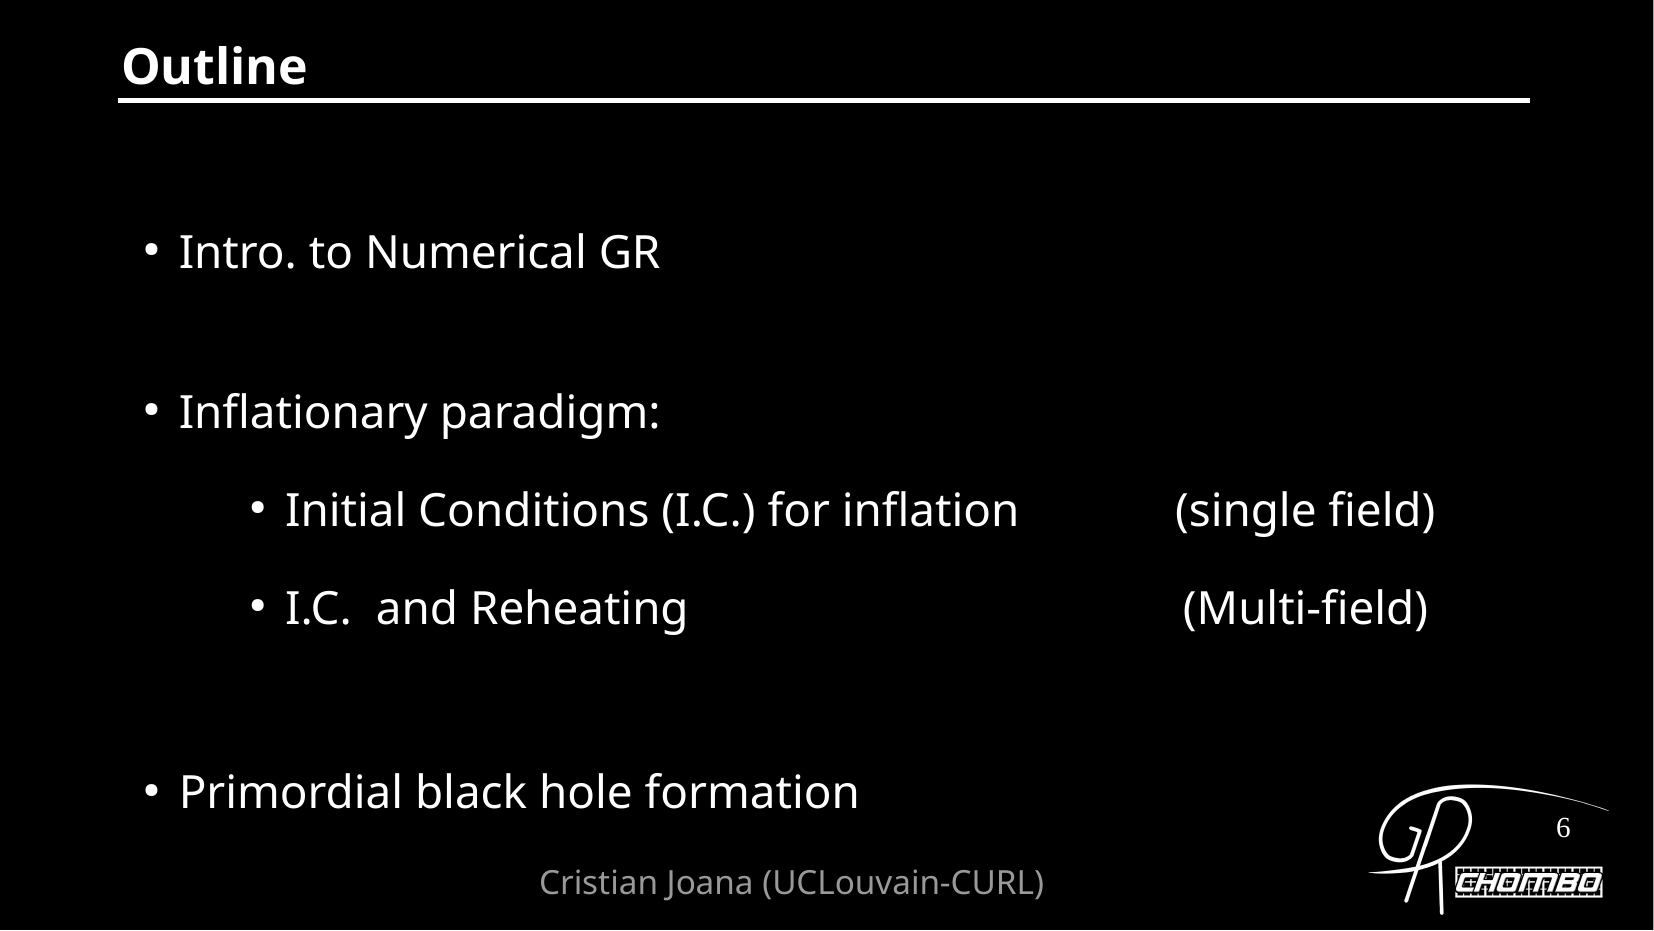

Outline
Intro. to Numerical GR
Inflationary paradigm:
Initial Conditions (I.C.) for inflation (single field)
I.C. and Reheating 							 (Multi-field)
Primordial black hole formation
6
Cristian Joana (UCLouvain-CURL)